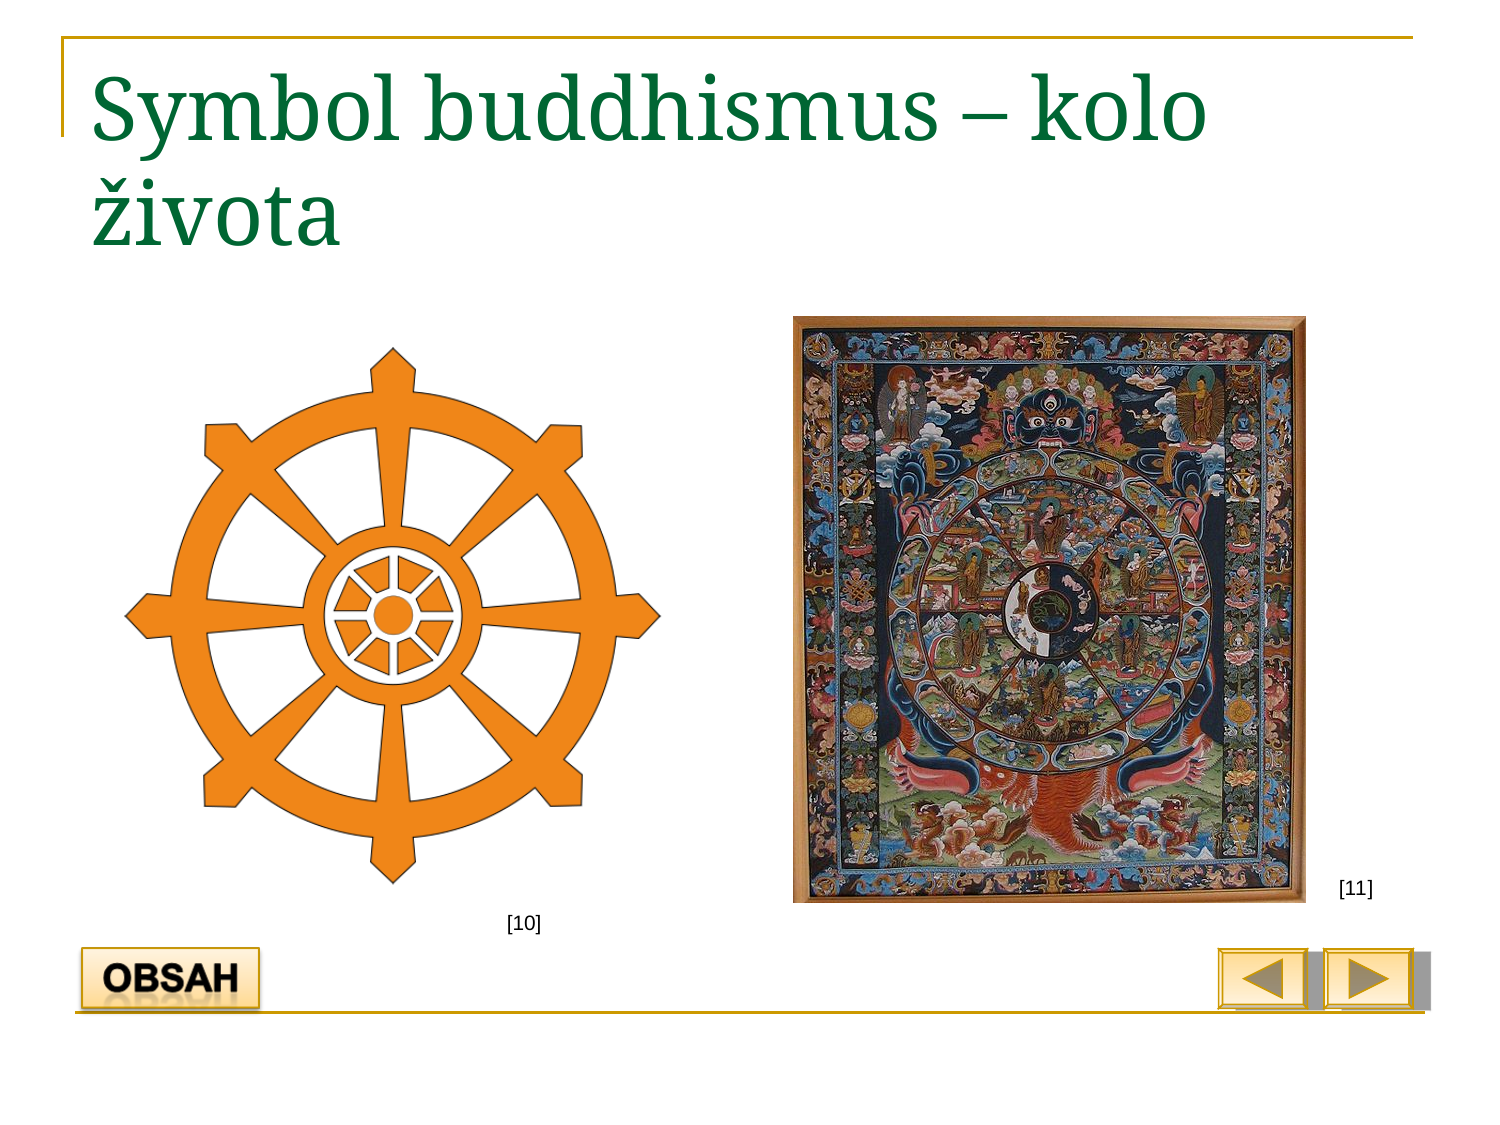

# Symbol buddhismus – kolo života
[11]
[10]